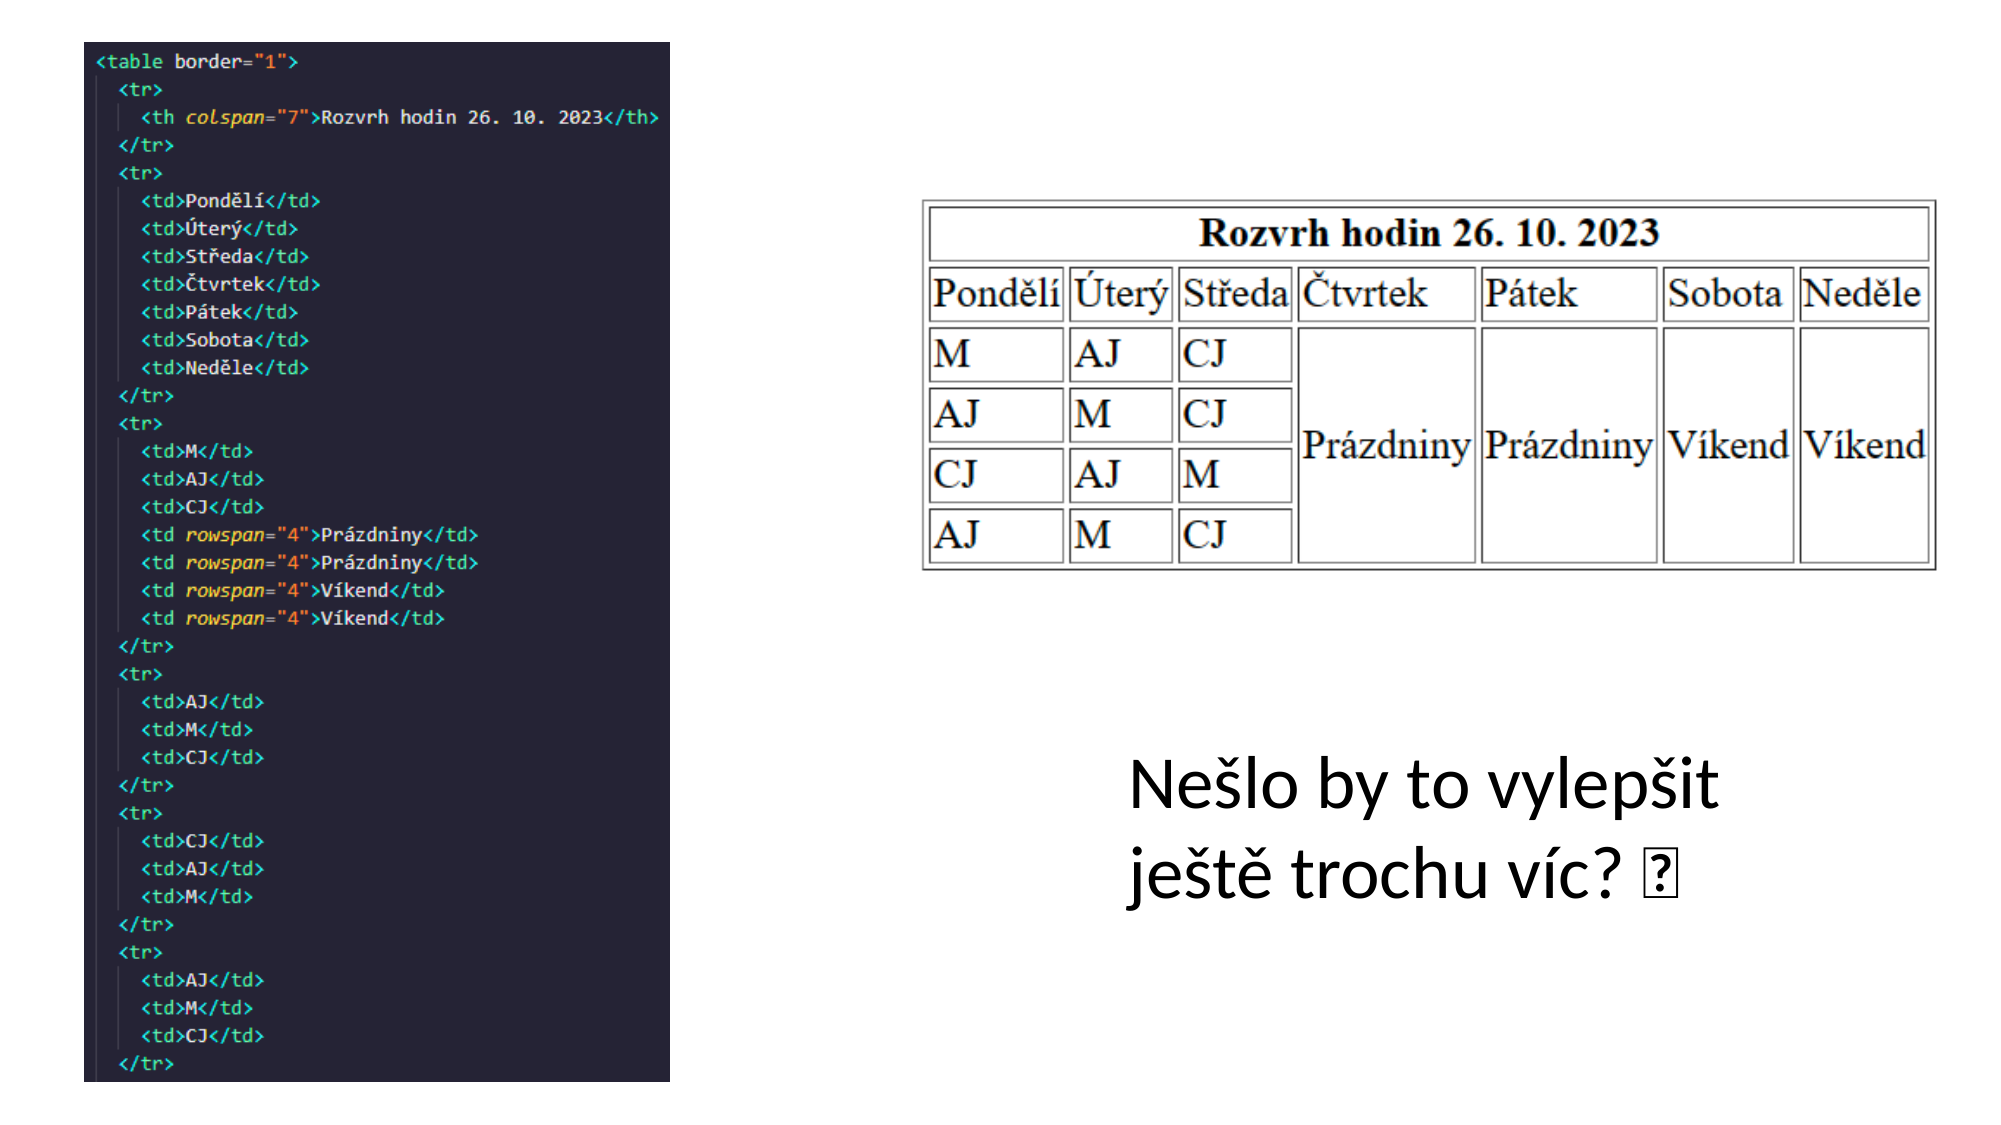

Nešlo by to vylepšit ještě trochu víc? 🫤